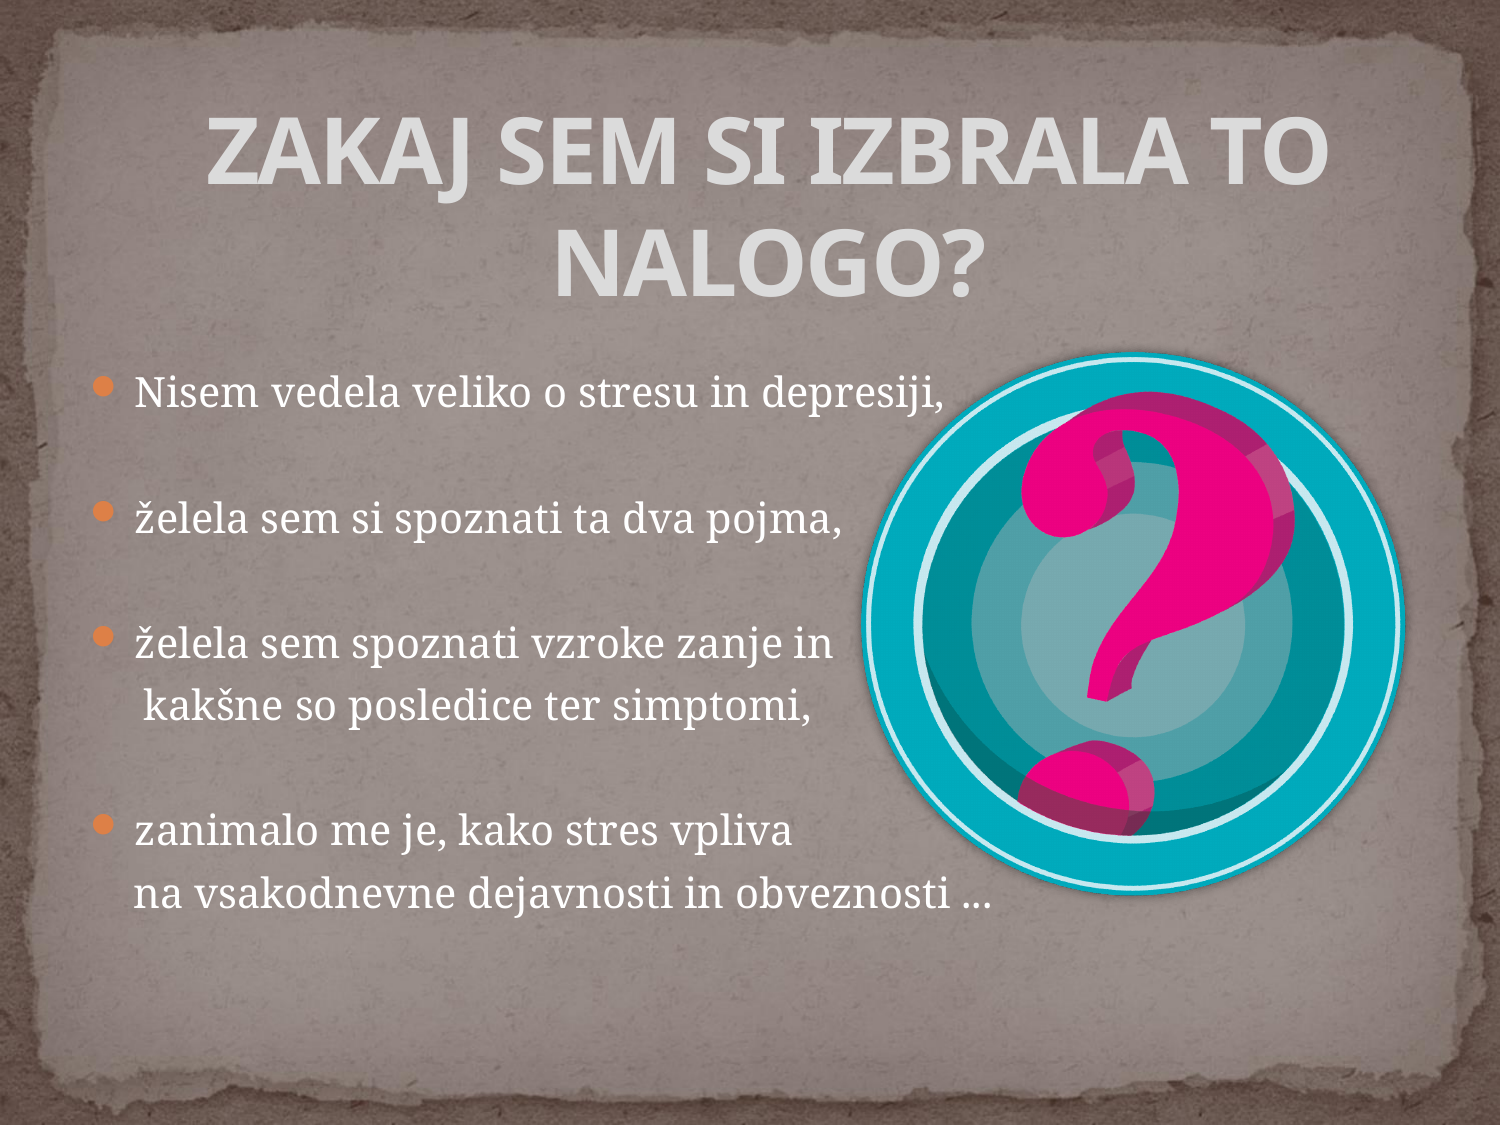

ZAKAJ SEM SI IZBRALA TO NALOGO?
# Nisem vedela veliko o stresu in depresiji,
želela sem si spoznati ta dva pojma,
želela sem spoznati vzroke zanje in
 kakšne so posledice ter simptomi,
zanimalo me je, kako stres vpliva
 na vsakodnevne dejavnosti in obveznosti ...